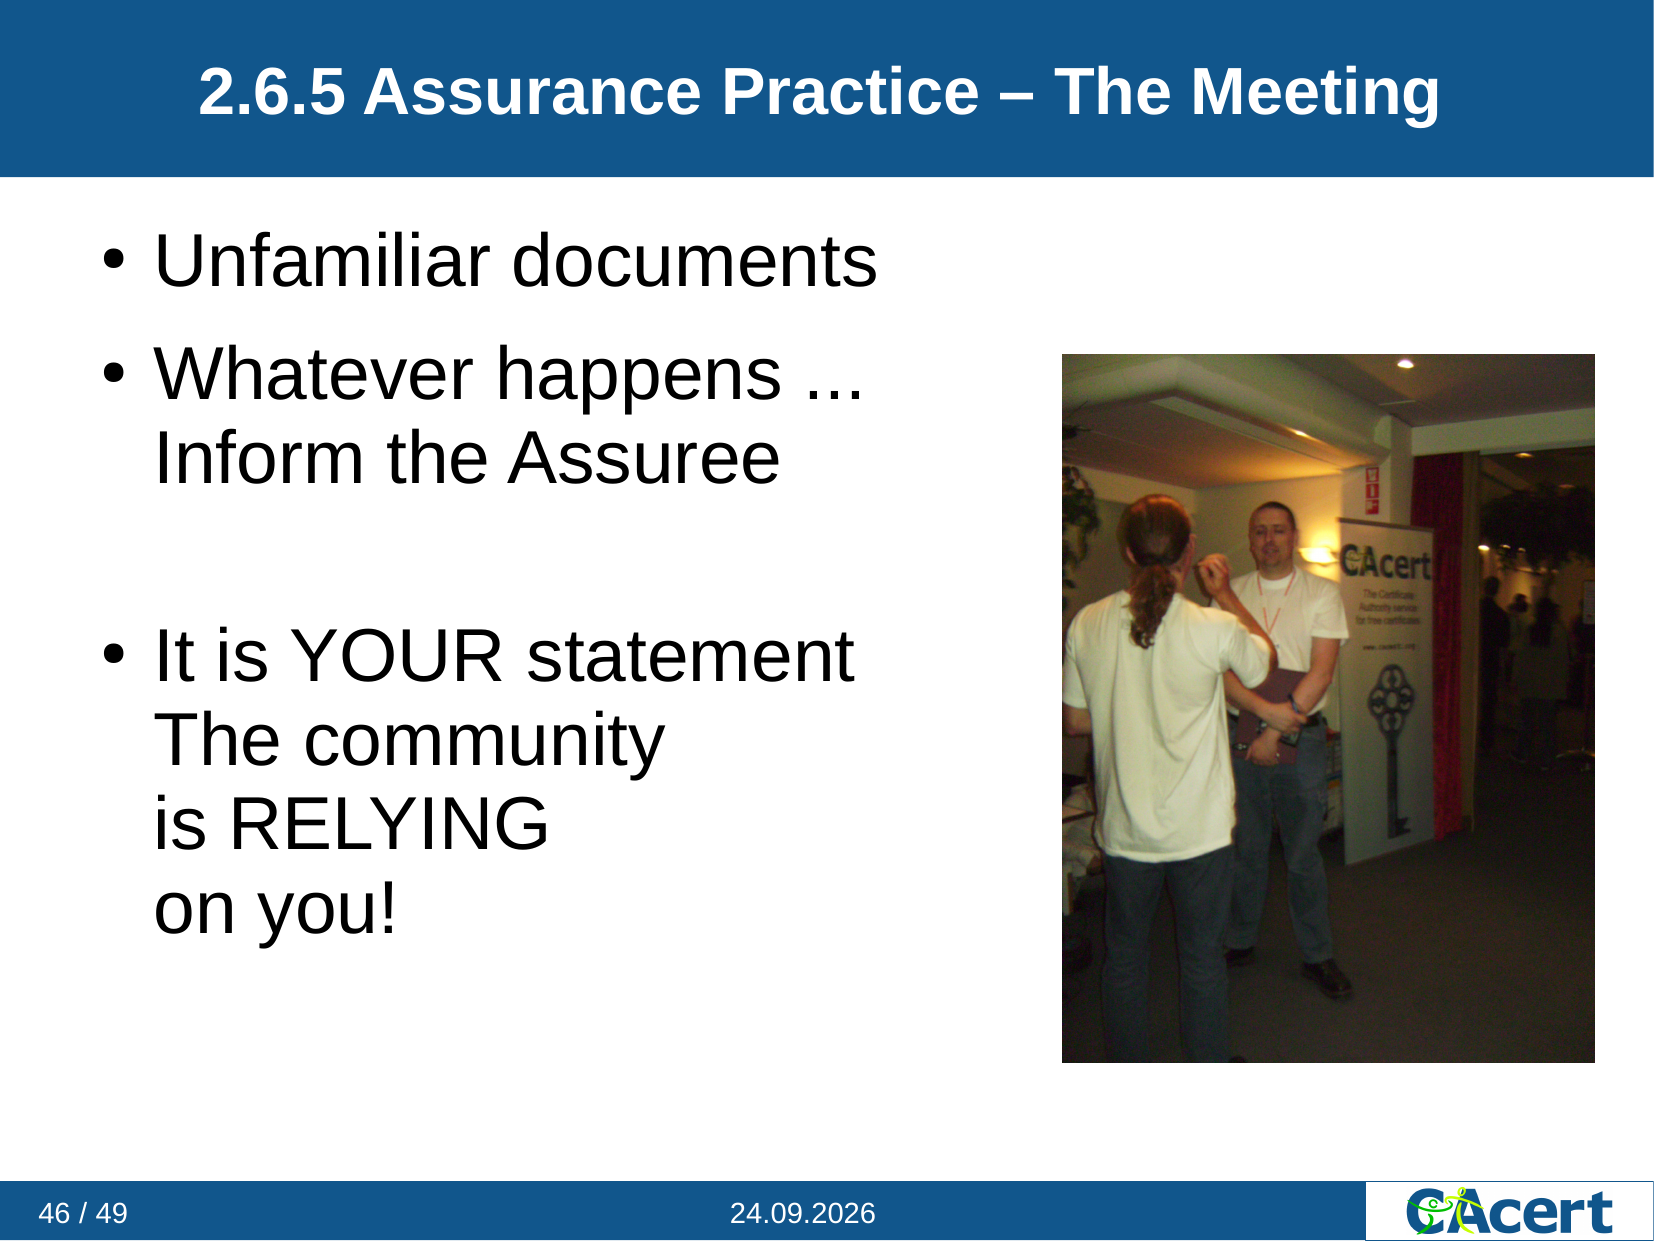

# 2.6.5 Assurance Practice – The Meeting
Unfamiliar documents
Whatever happens ...
Inform the Assuree
It is YOUR statement
The community
is RELYING
on you!